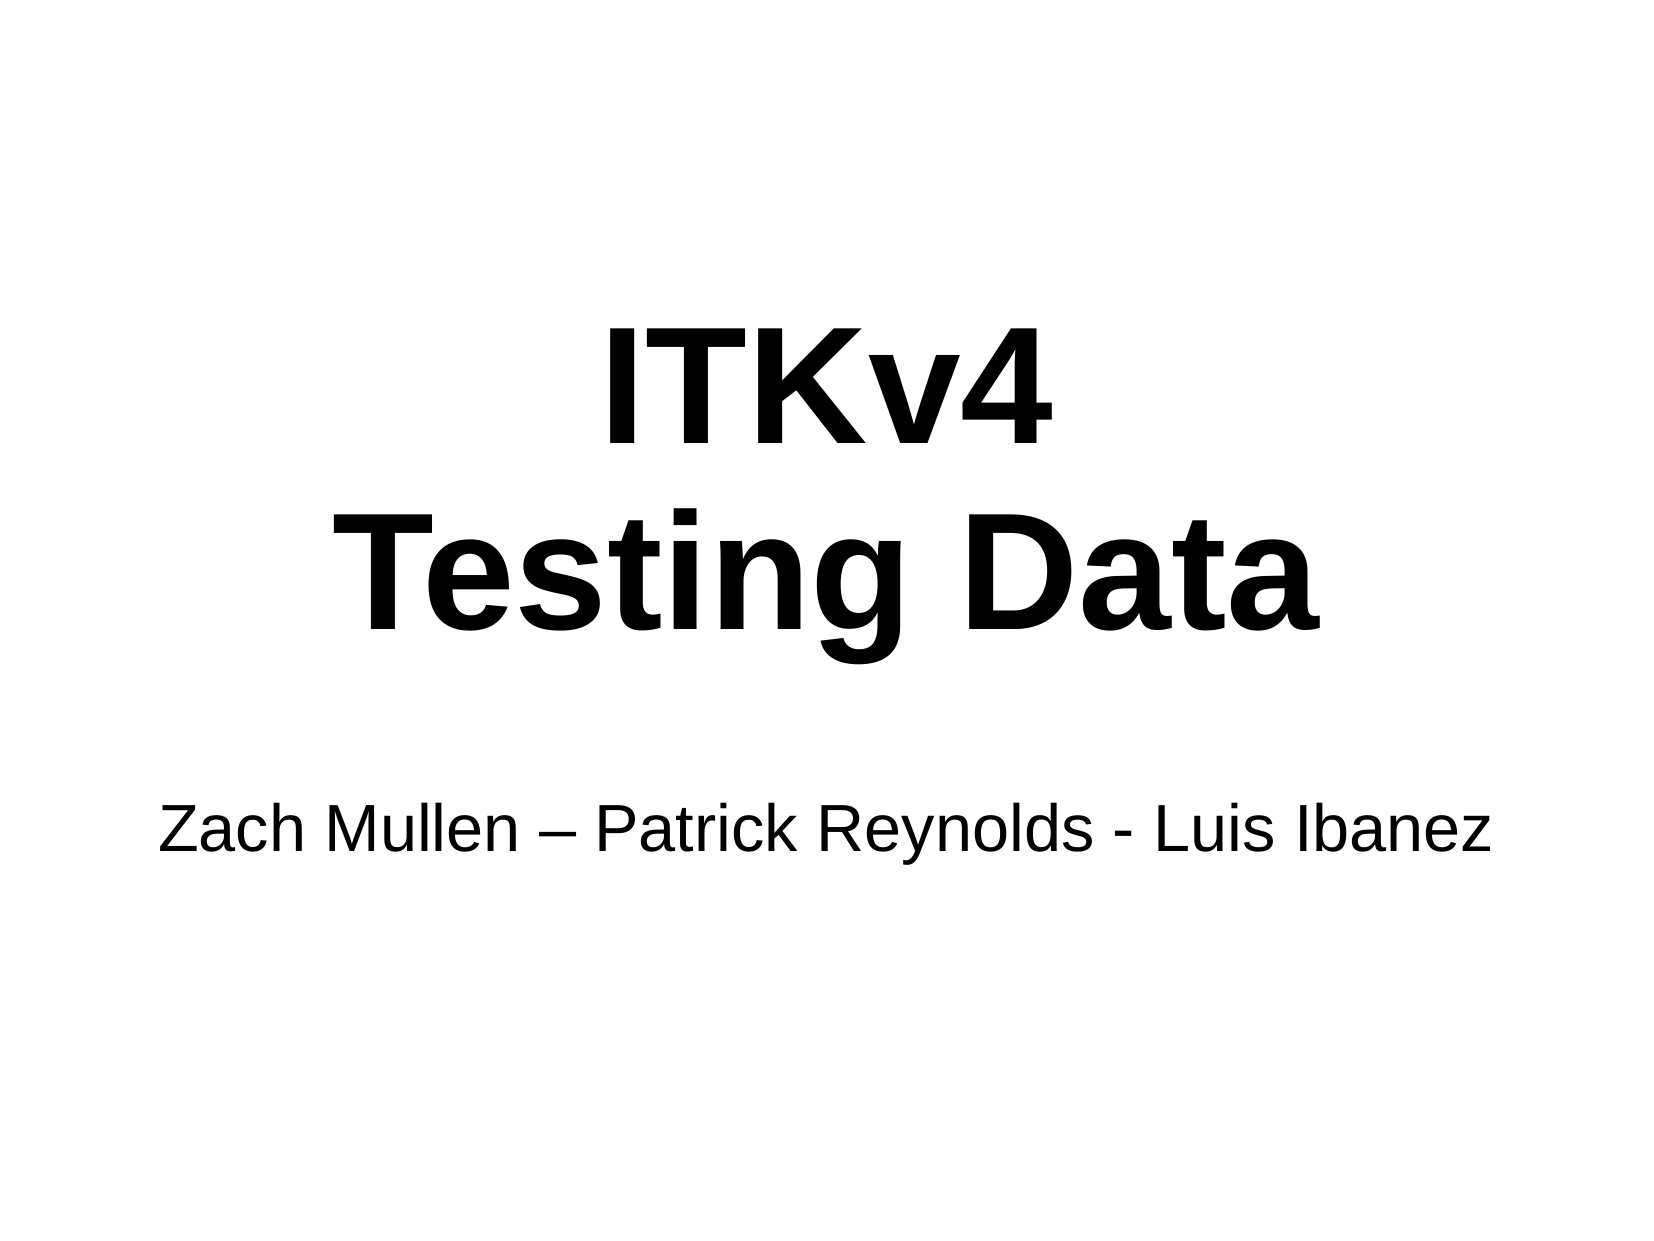

# ITKv4
Testing Data
Zach Mullen – Patrick Reynolds - Luis Ibanez